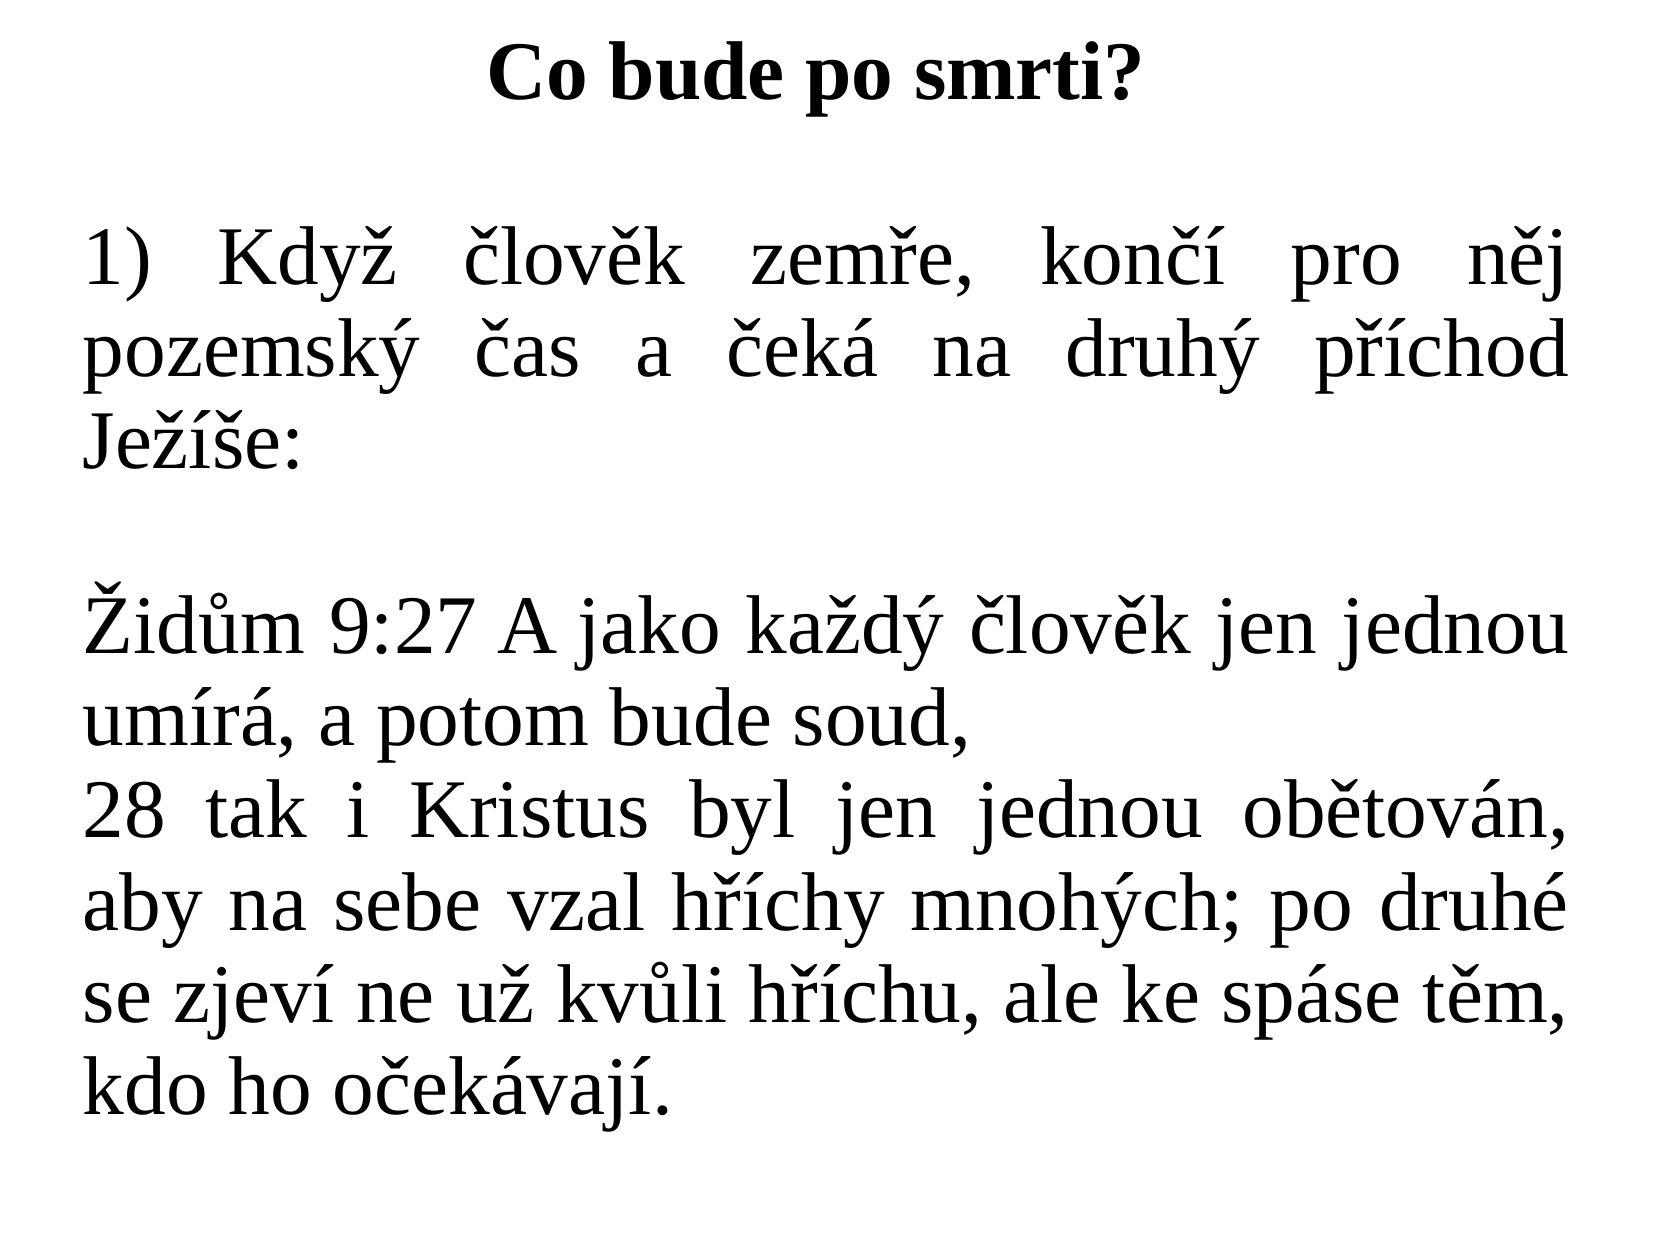

# Co bude po smrti?
1) Když člověk zemře, končí pro něj pozemský čas a čeká na druhý příchod Ježíše:
Židům 9:27 A jako každý člověk jen jednou umírá, a potom bude soud,
28 tak i Kristus byl jen jednou obětován, aby na sebe vzal hříchy mnohých; po druhé se zjeví ne už kvůli hříchu, ale ke spáse těm, kdo ho očekávají.